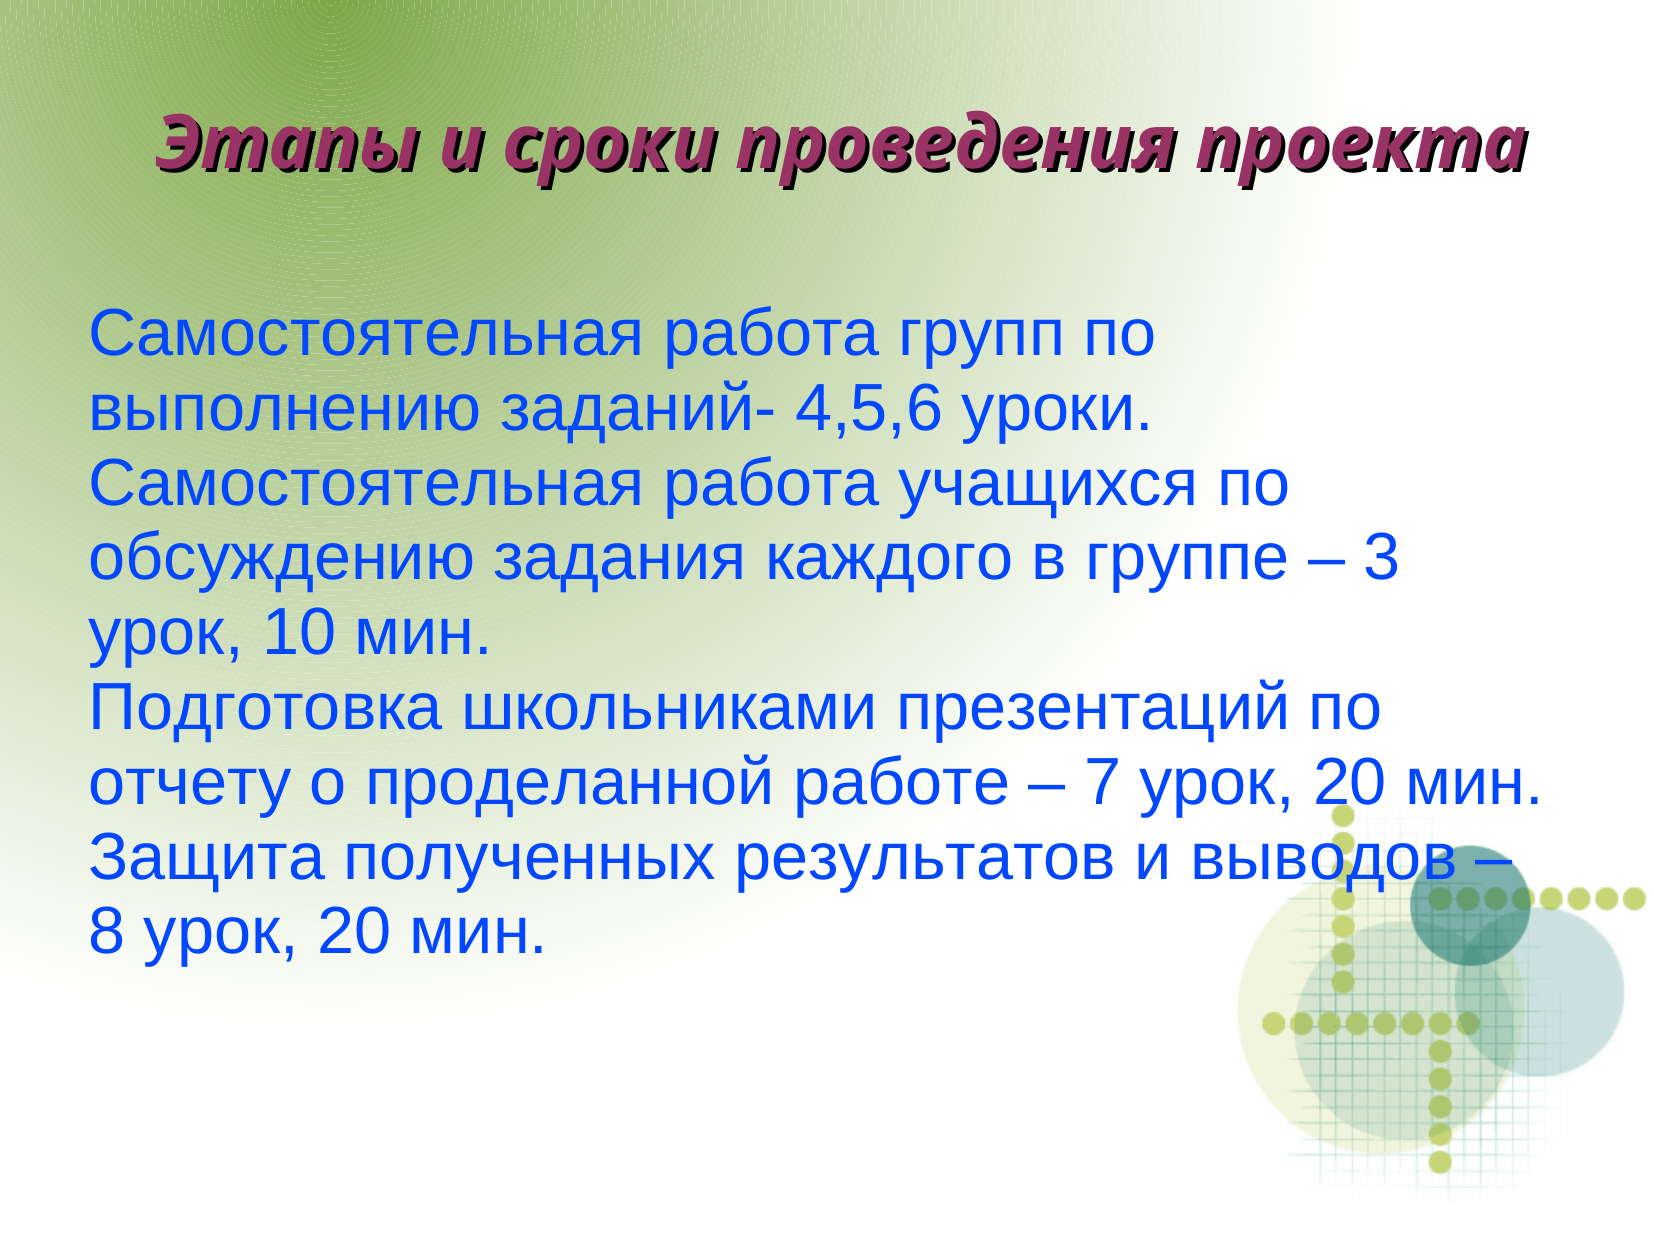

Этапы и сроки проведения проекта
Самостоятельная работа групп по выполнению заданий- 4,5,6 уроки.
Самостоятельная работа учащихся по обсуждению задания каждого в группе – 3 урок, 10 мин.
Подготовка школьниками презентаций по отчету о проделанной работе – 7 урок, 20 мин.
Защита полученных результатов и выводов – 8 урок, 20 мин.